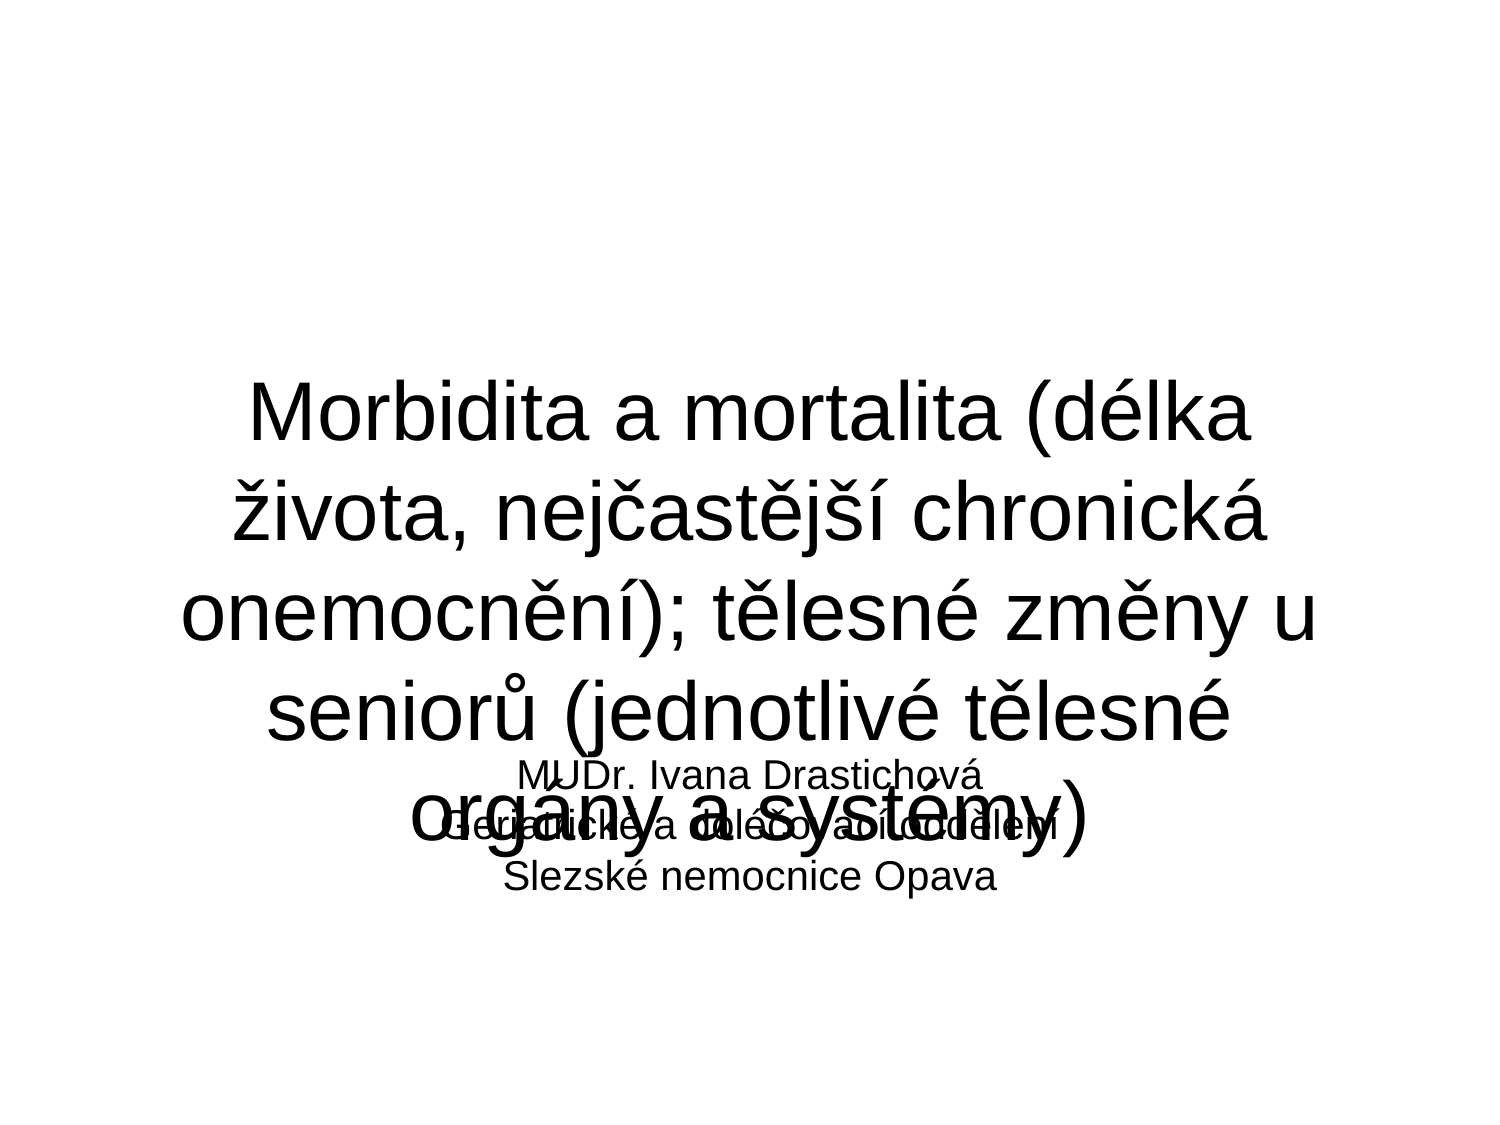

# Morbidita a mortalita (délka života, nejčastější chronická onemocnění); tělesné změny u seniorů (jednotlivé tělesné orgány a systémy)
MUDr. Ivana Drastichová
Geriatrické a doléčovací oddělení
Slezské nemocnice Opava